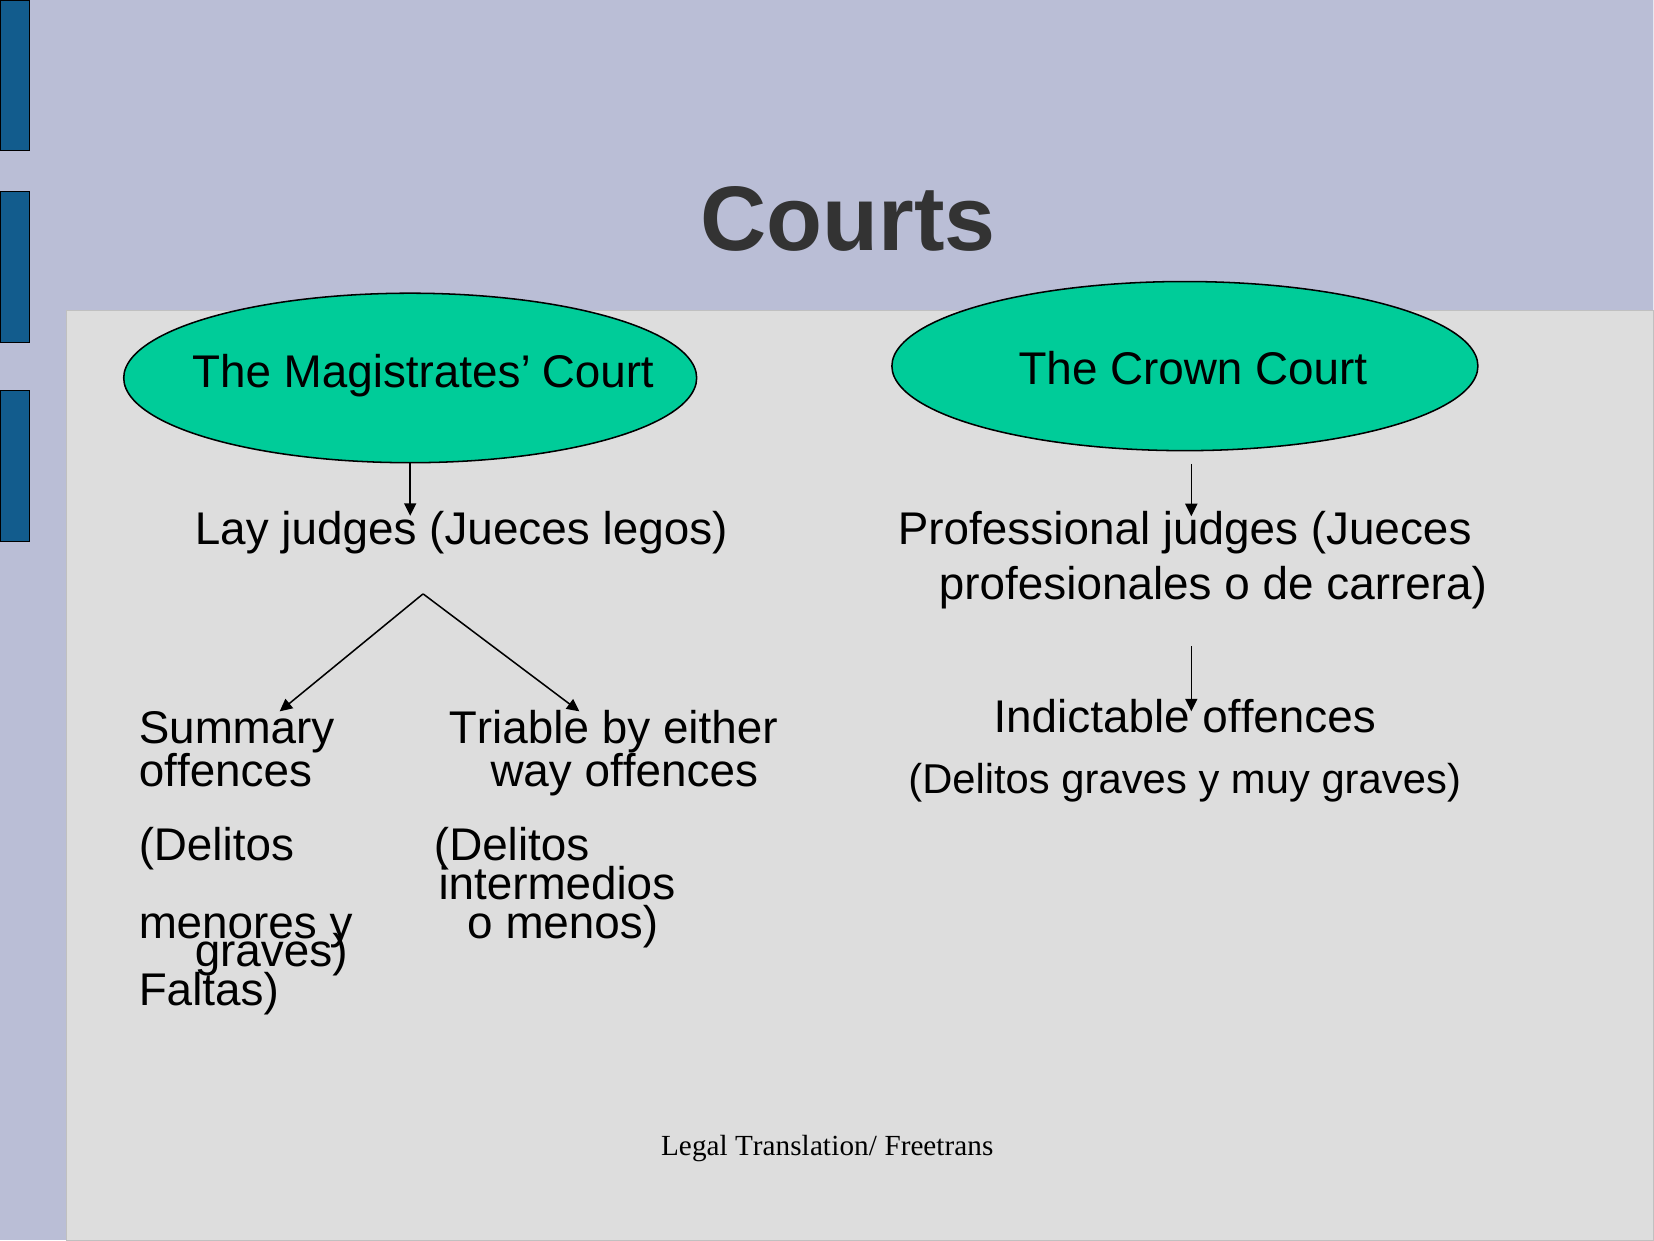

# Courts
The Crown Court
The Magistrates’ Court
	Lay judges (Jueces legos)
Summary Triable by either
offences way offences
(Delitos (Delitos
			intermedios
menores y o menos) graves)
Faltas)
Professional judges (Jueces profesionales o de carrera)
Indictable offences
(Delitos graves y muy graves)
Legal Translation/ Freetrans